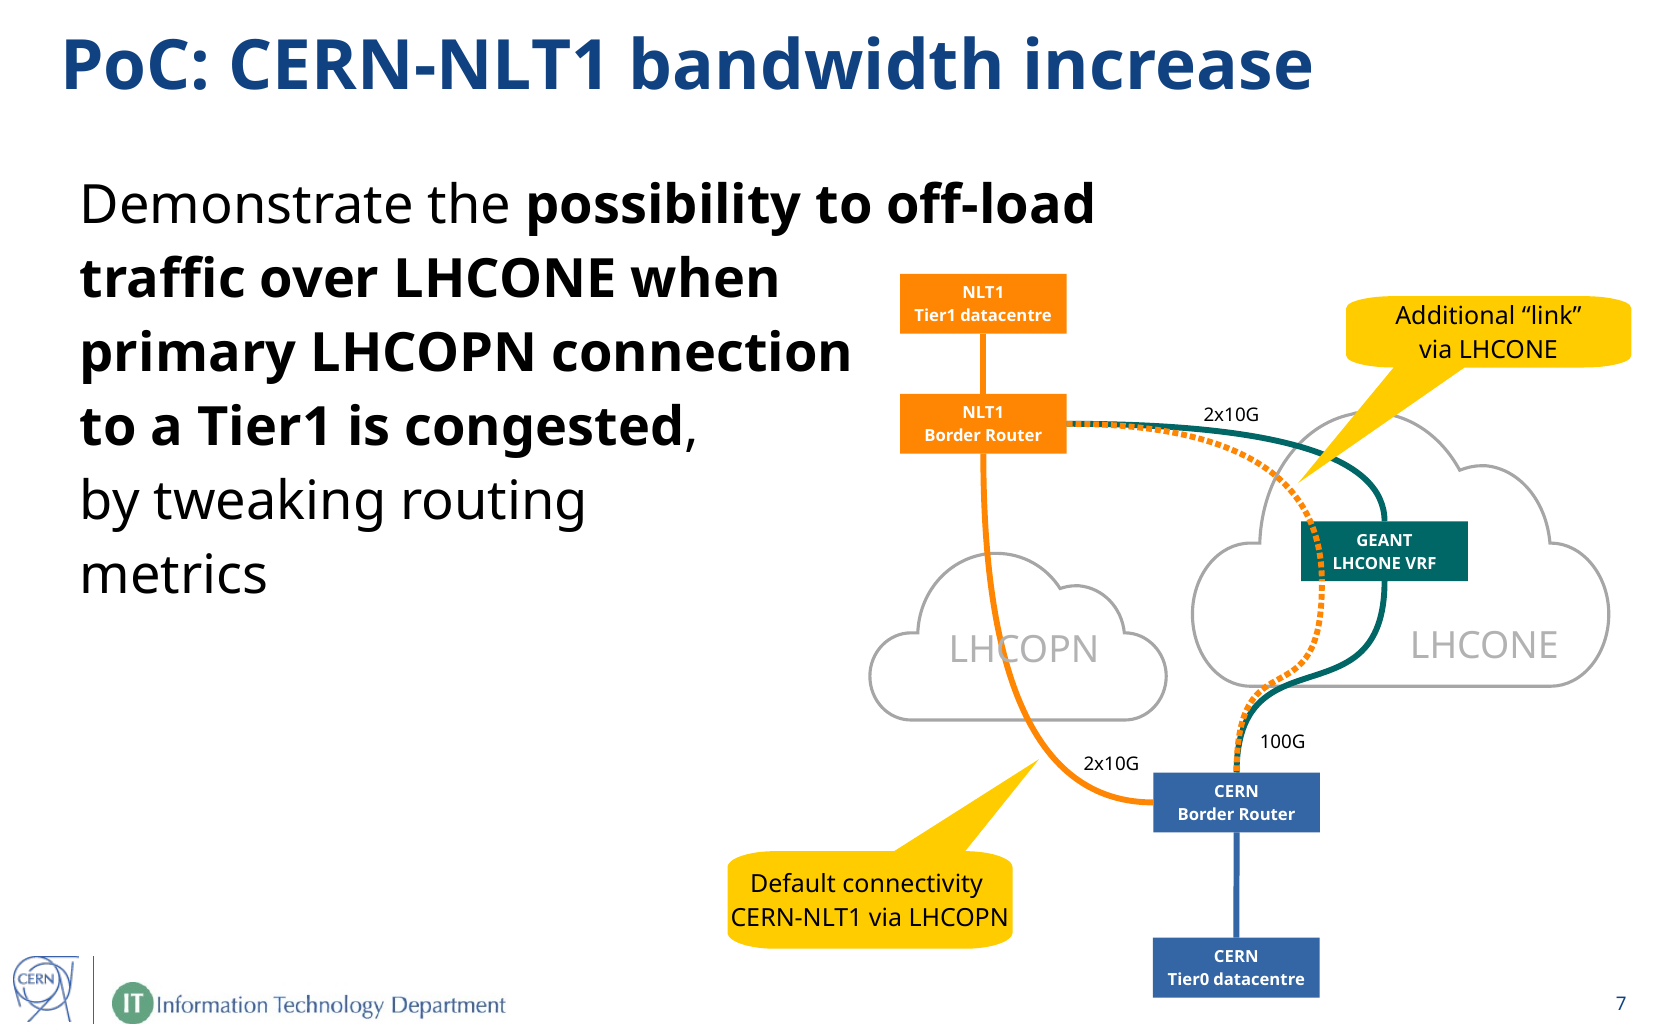

# PoC: CERN-NLT1 bandwidth increase
Demonstrate the possibility to off-load traffic over LHCONE when
primary LHCOPN connection
to a Tier1 is congested,
by tweaking routing
metrics
NLT1
Tier1 datacentre
Additional “link”
via LHCONE
2x10G
NLT1
Border Router
GEANT
LHCONE VRF
LHCONE
LHCOPN
100G
2x10G
CERN
Border Router
Default connectivity
CERN-NLT1 via LHCOPN
CERN
Tier0 datacentre